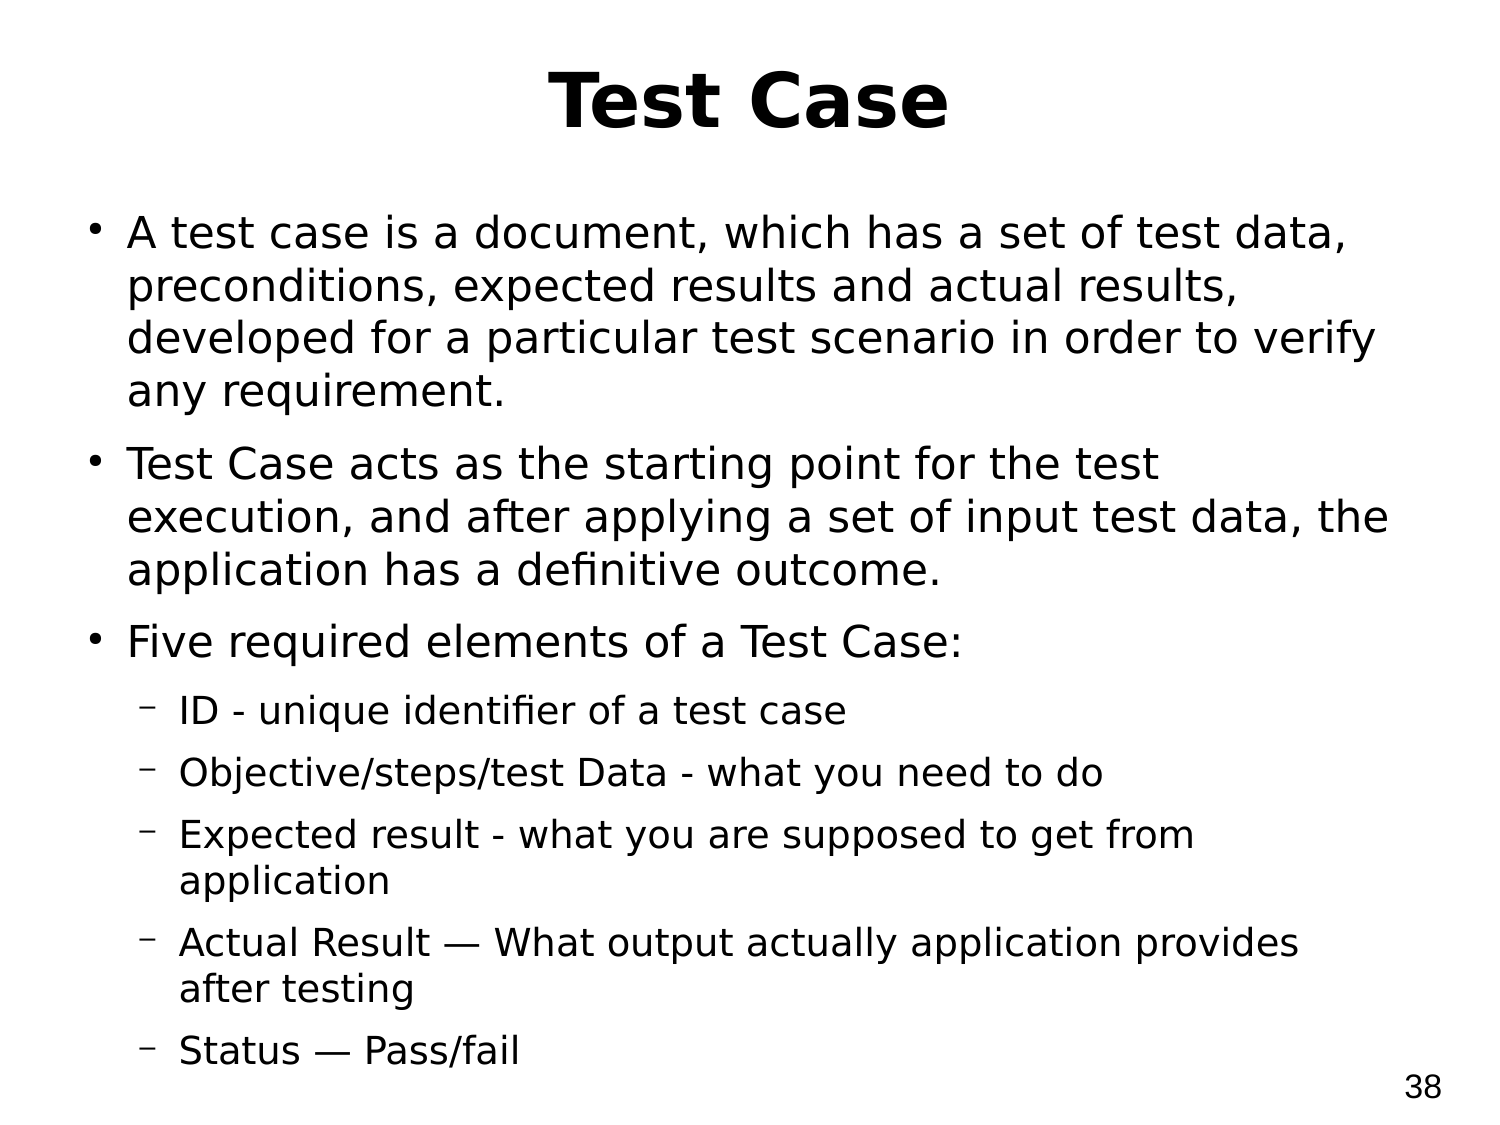

# Test Case
A test case is a document, which has a set of test data, preconditions, expected results and actual results, developed for a particular test scenario in order to verify any requirement.
Test Case acts as the starting point for the test execution, and after applying a set of input test data, the application has a definitive outcome.
Five required elements of a Test Case:
ID - unique identifier of a test case
Objective/steps/test Data - what you need to do
Expected result - what you are supposed to get from application
Actual Result — What output actually application provides after testing
Status — Pass/fail